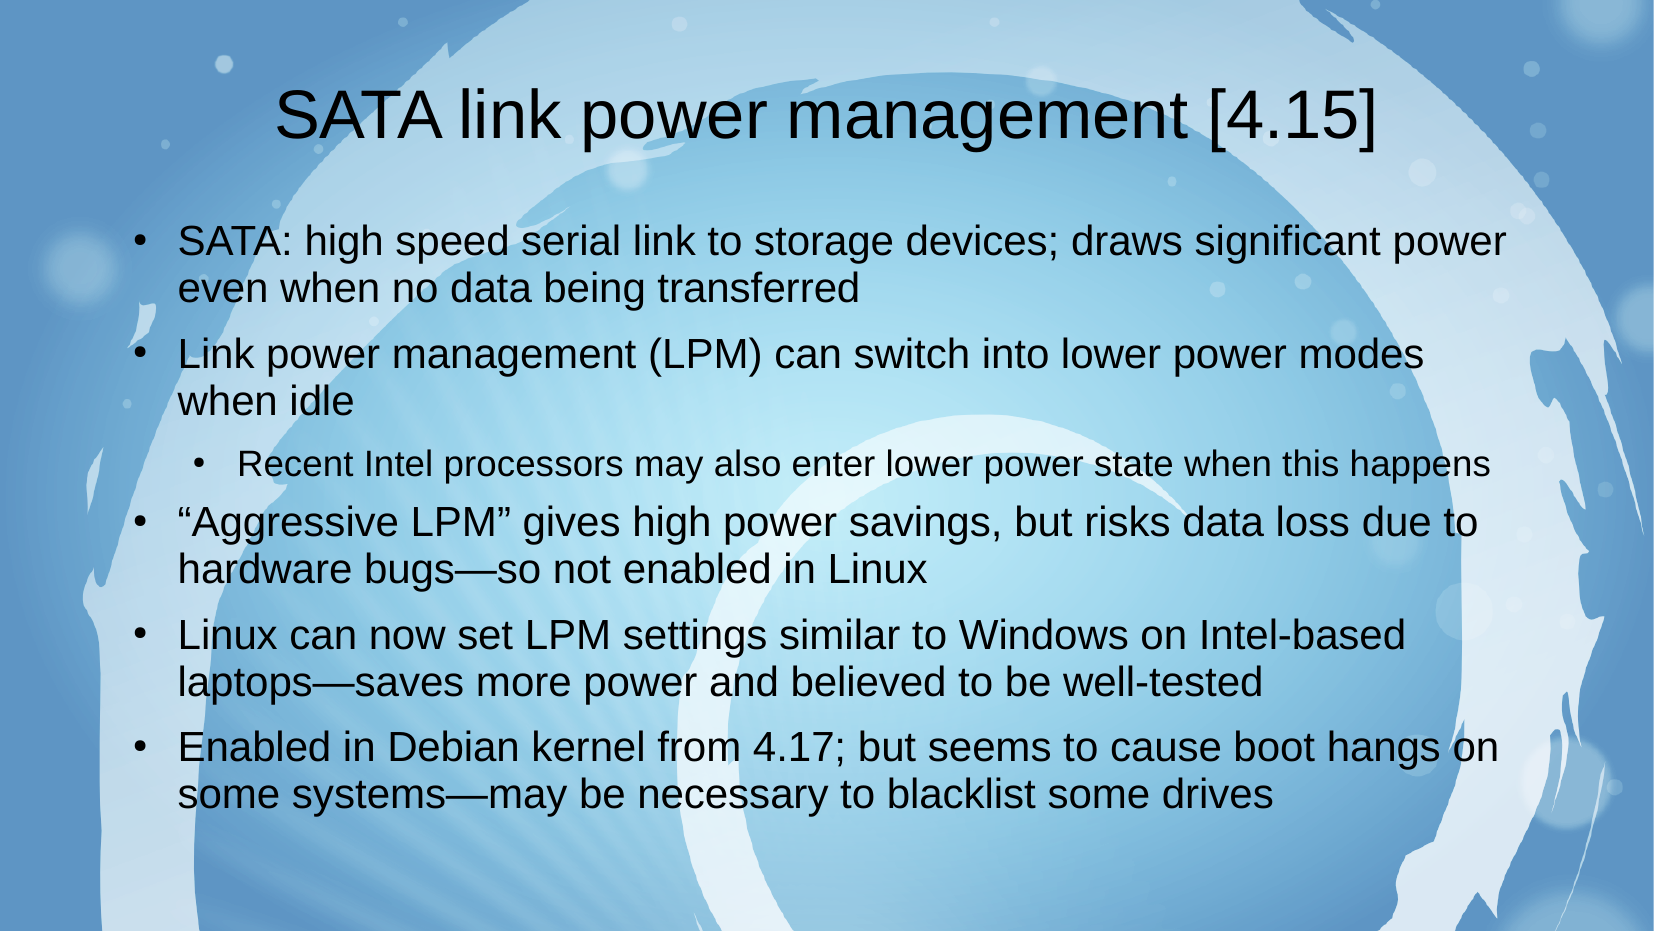

# SATA link power management [4.15]
SATA: high speed serial link to storage devices; draws significant power even when no data being transferred
Link power management (LPM) can switch into lower power modes when idle
Recent Intel processors may also enter lower power state when this happens
“Aggressive LPM” gives high power savings, but risks data loss due to hardware bugs—so not enabled in Linux
Linux can now set LPM settings similar to Windows on Intel-based laptops—saves more power and believed to be well-tested
Enabled in Debian kernel from 4.17; but seems to cause boot hangs on some systems—may be necessary to blacklist some drives